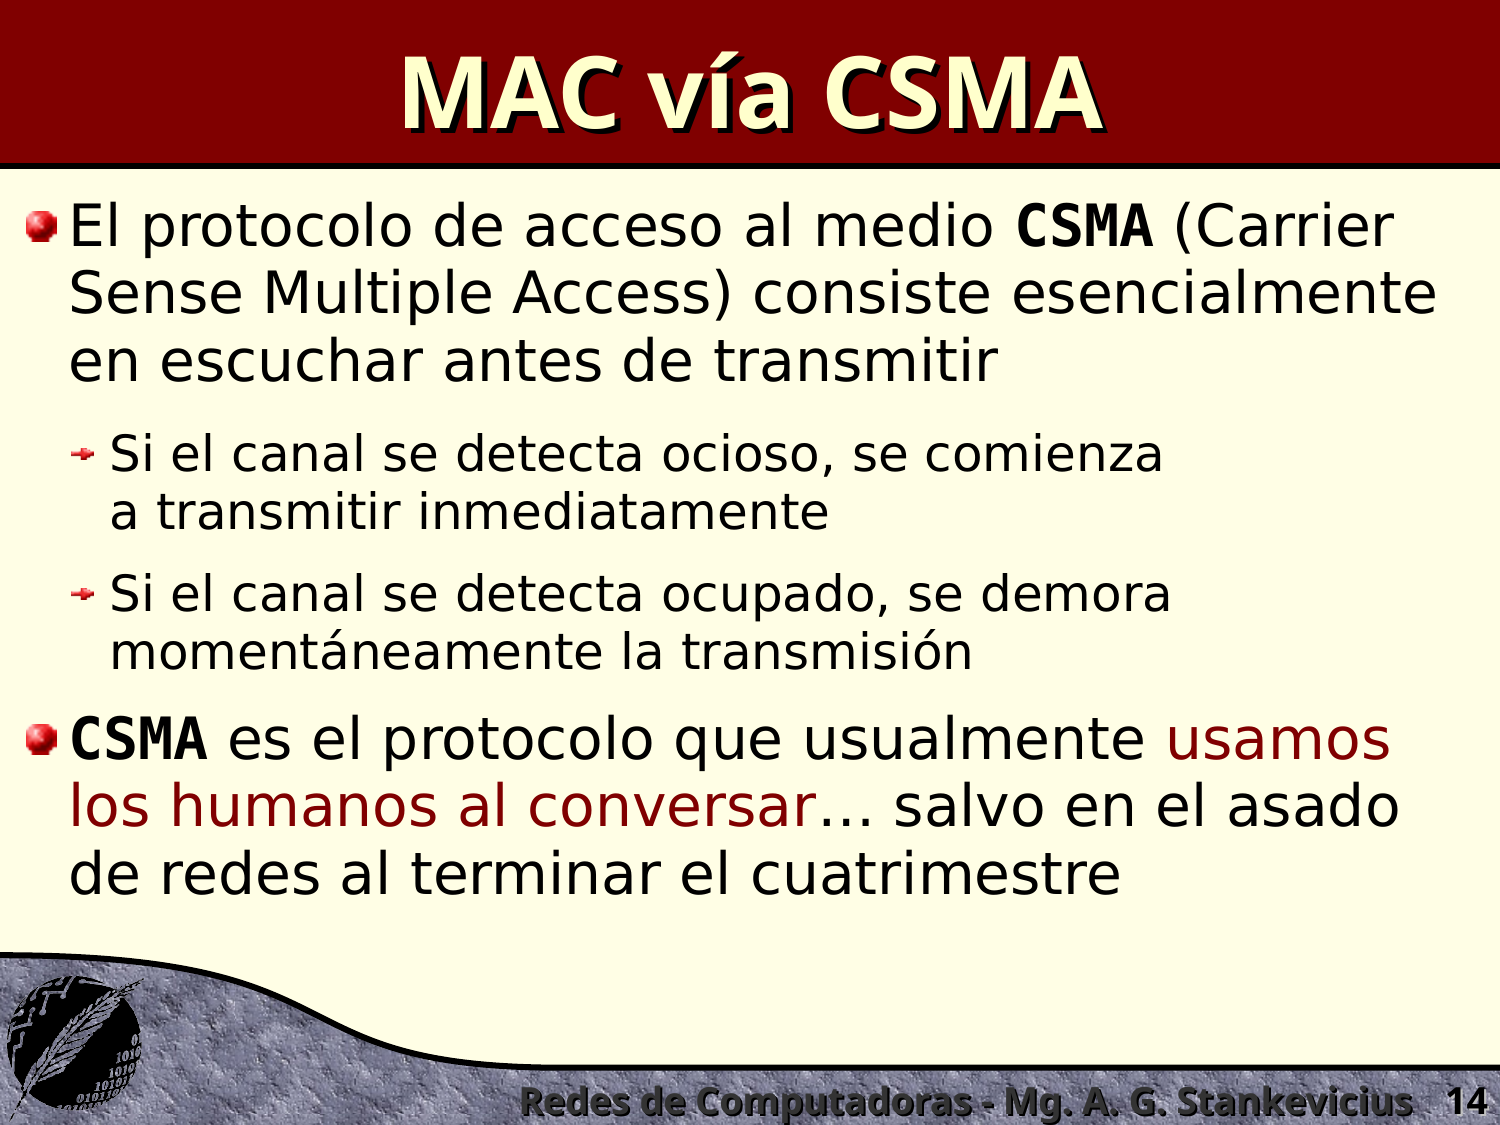

# MAC vía CSMA
El protocolo de acceso al medio CSMA (Carrier Sense Multiple Access) consiste esencialmente en escuchar antes de transmitir
Si el canal se detecta ocioso, se comienza
a transmitir inmediatamente
Si el canal se detecta ocupado, se demora momentáneamente la transmisión
CSMA es el protocolo que usualmente usamos los humanos al conversar… salvo en el asado de redes al terminar el cuatrimestre
14